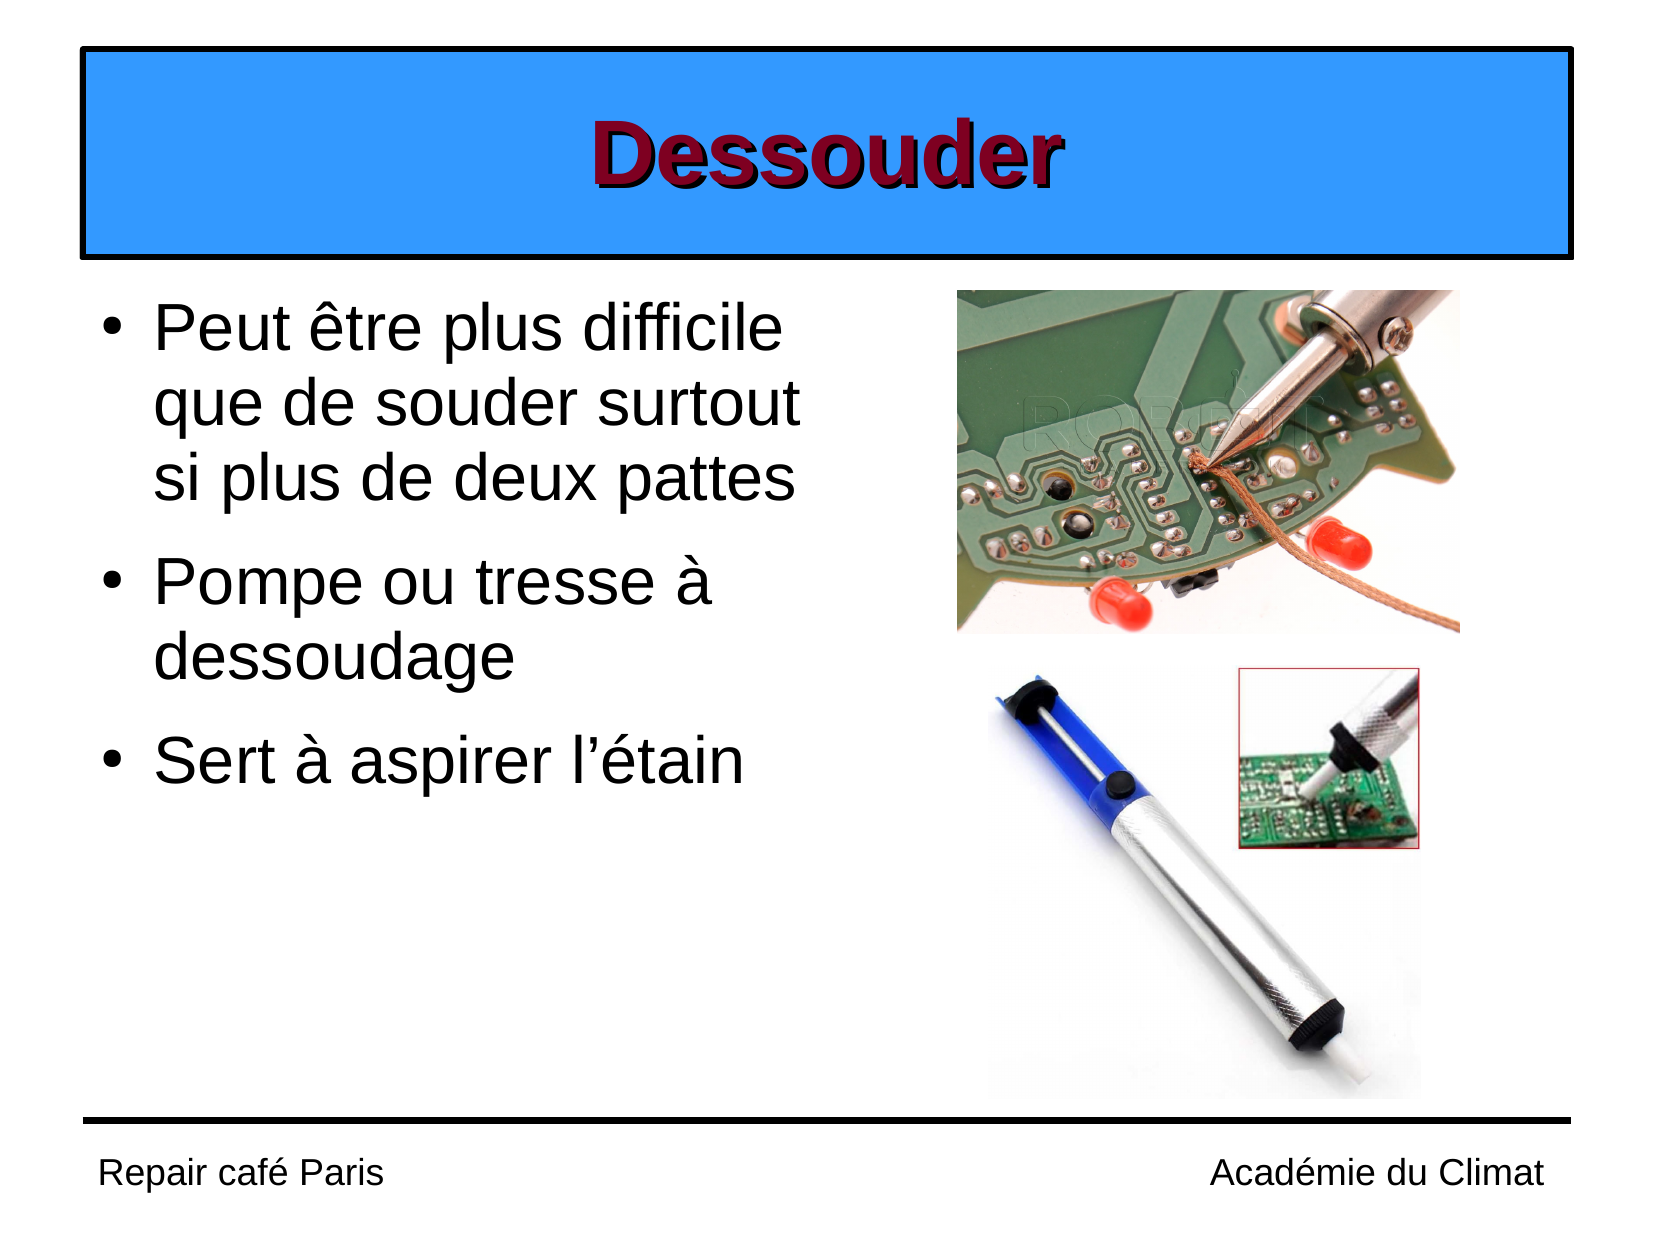

# Dessouder
Peut être plus difficile que de souder surtout si plus de deux pattes
Pompe ou tresse à dessoudage
Sert à aspirer l’étain
Repair café Paris	Académie du Climat